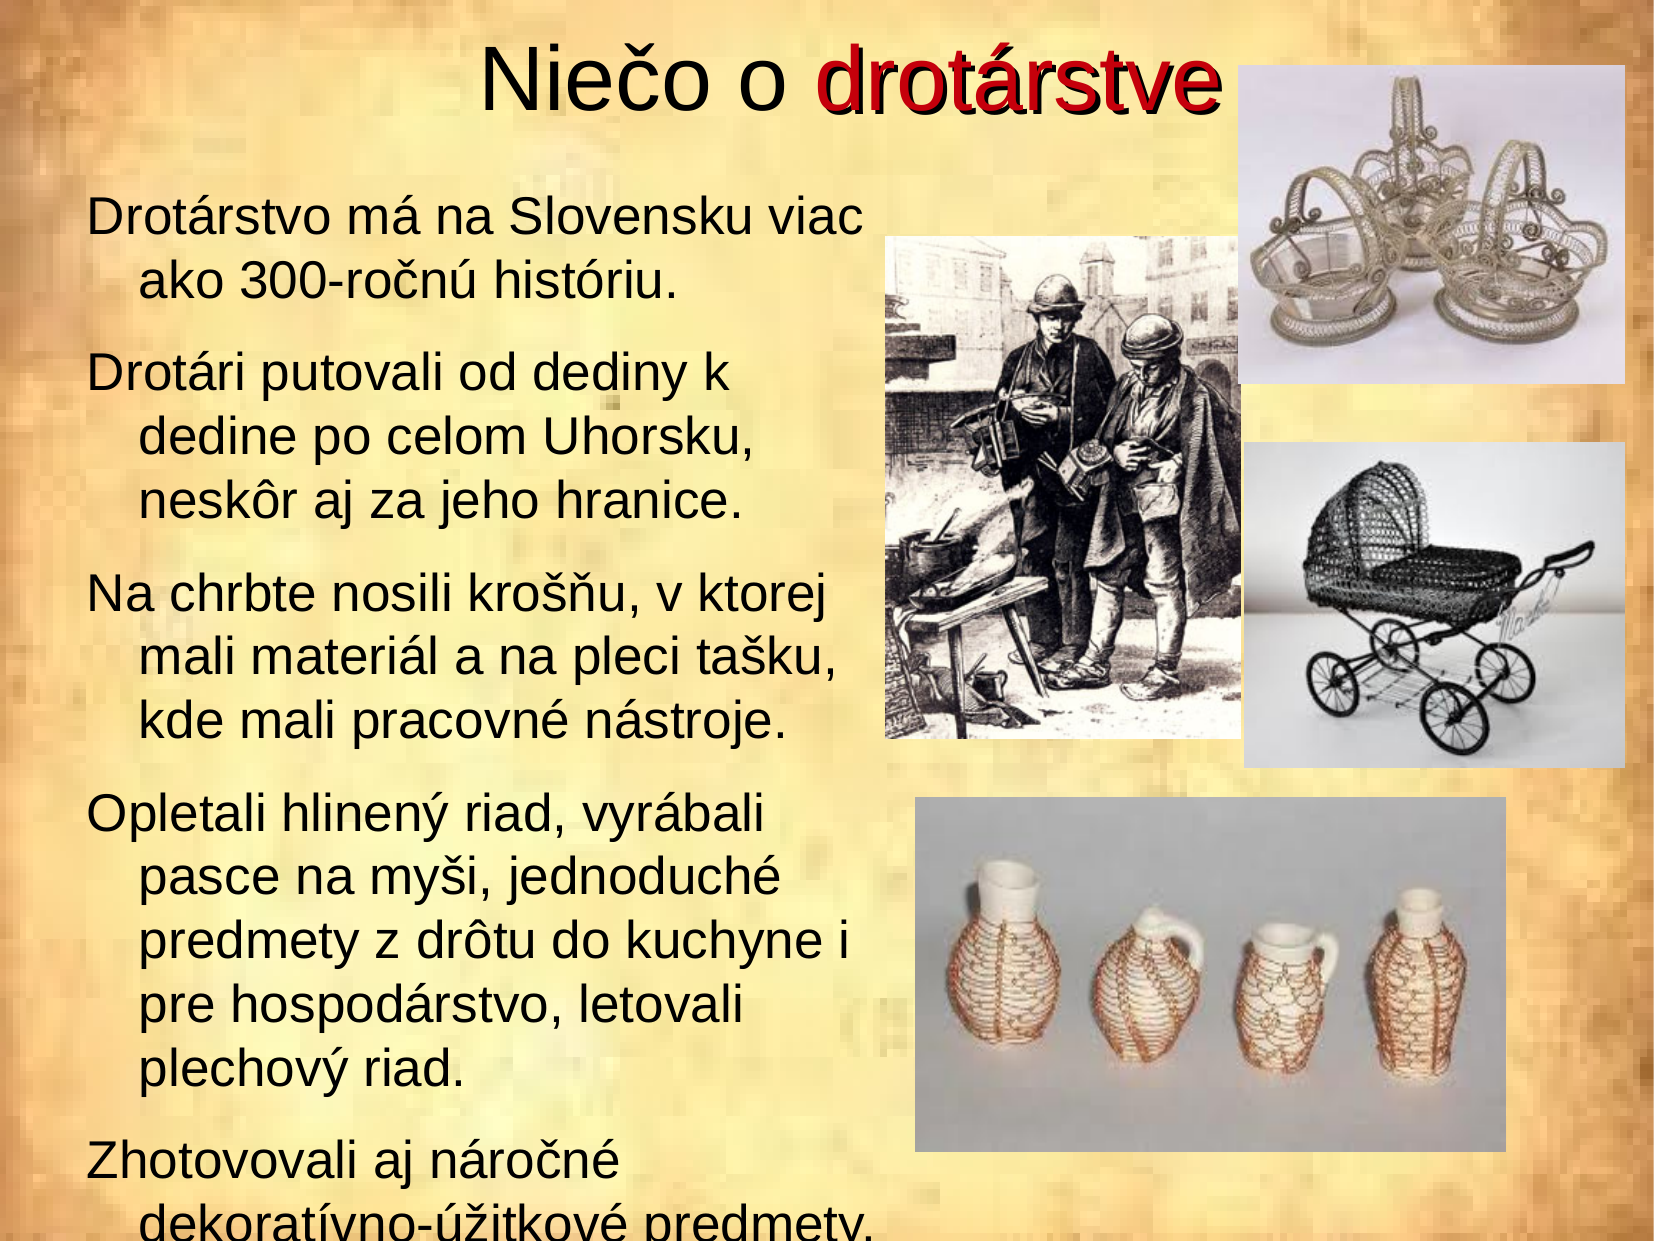

# Niečo o drotárstve
Drotárstvo má na Slovensku viac ako 300-ročnú históriu.
Drotári putovali od dediny k dedine po celom Uhorsku, neskôr aj za jeho hranice.
Na chrbte nosili krošňu, v ktorej mali materiál a na pleci tašku, kde mali pracovné nástroje.
Opletali hlinený riad, vyrábali pasce na myši, jednoduché predmety z drôtu do kuchyne i pre hospodárstvo, letovali plechový riad.
Zhotovovali aj náročné dekoratívno-úžitkové predmety.